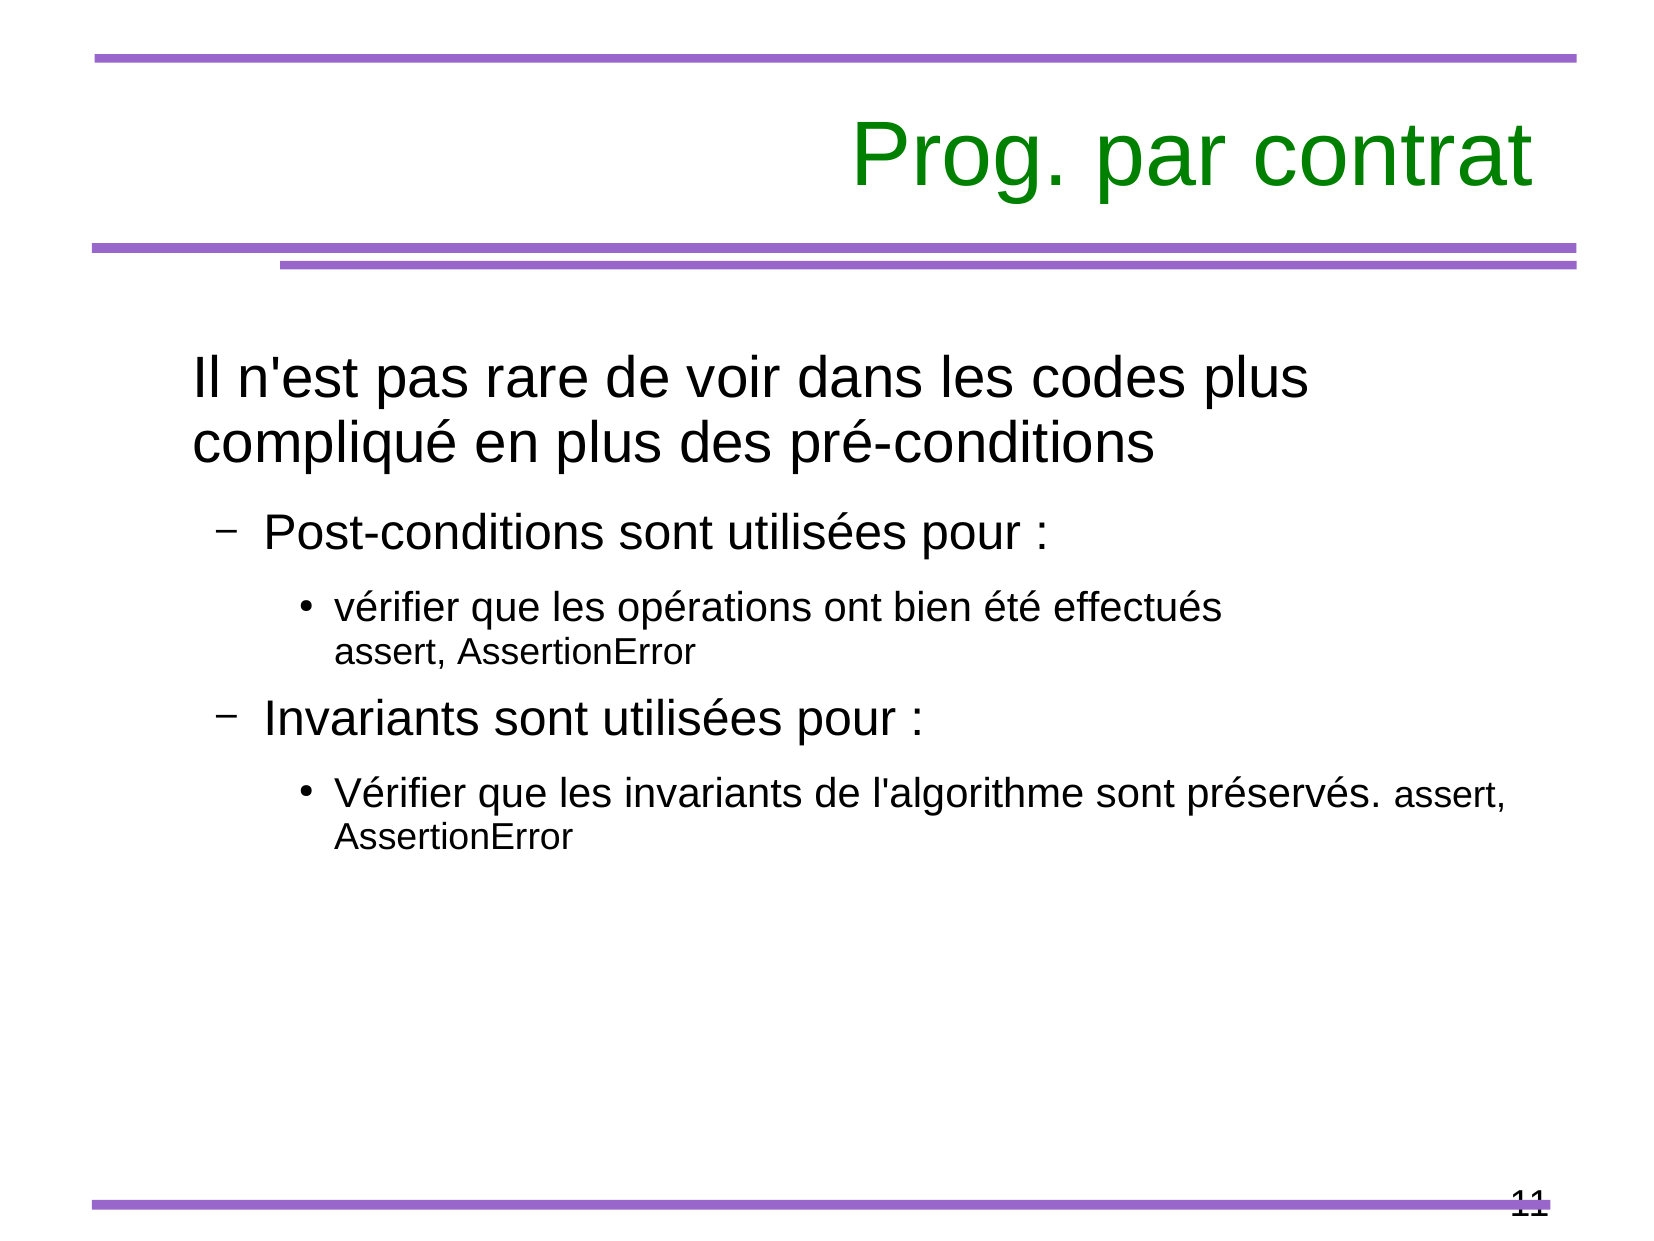

# Prog. par contrat
Il n'est pas rare de voir dans les codes plus compliqué en plus des pré-conditions
Post-conditions sont utilisées pour :
vérifier que les opérations ont bien été effectués
assert, AssertionError
Invariants sont utilisées pour :
Vérifier que les invariants de l'algorithme sont préservés. assert, AssertionError